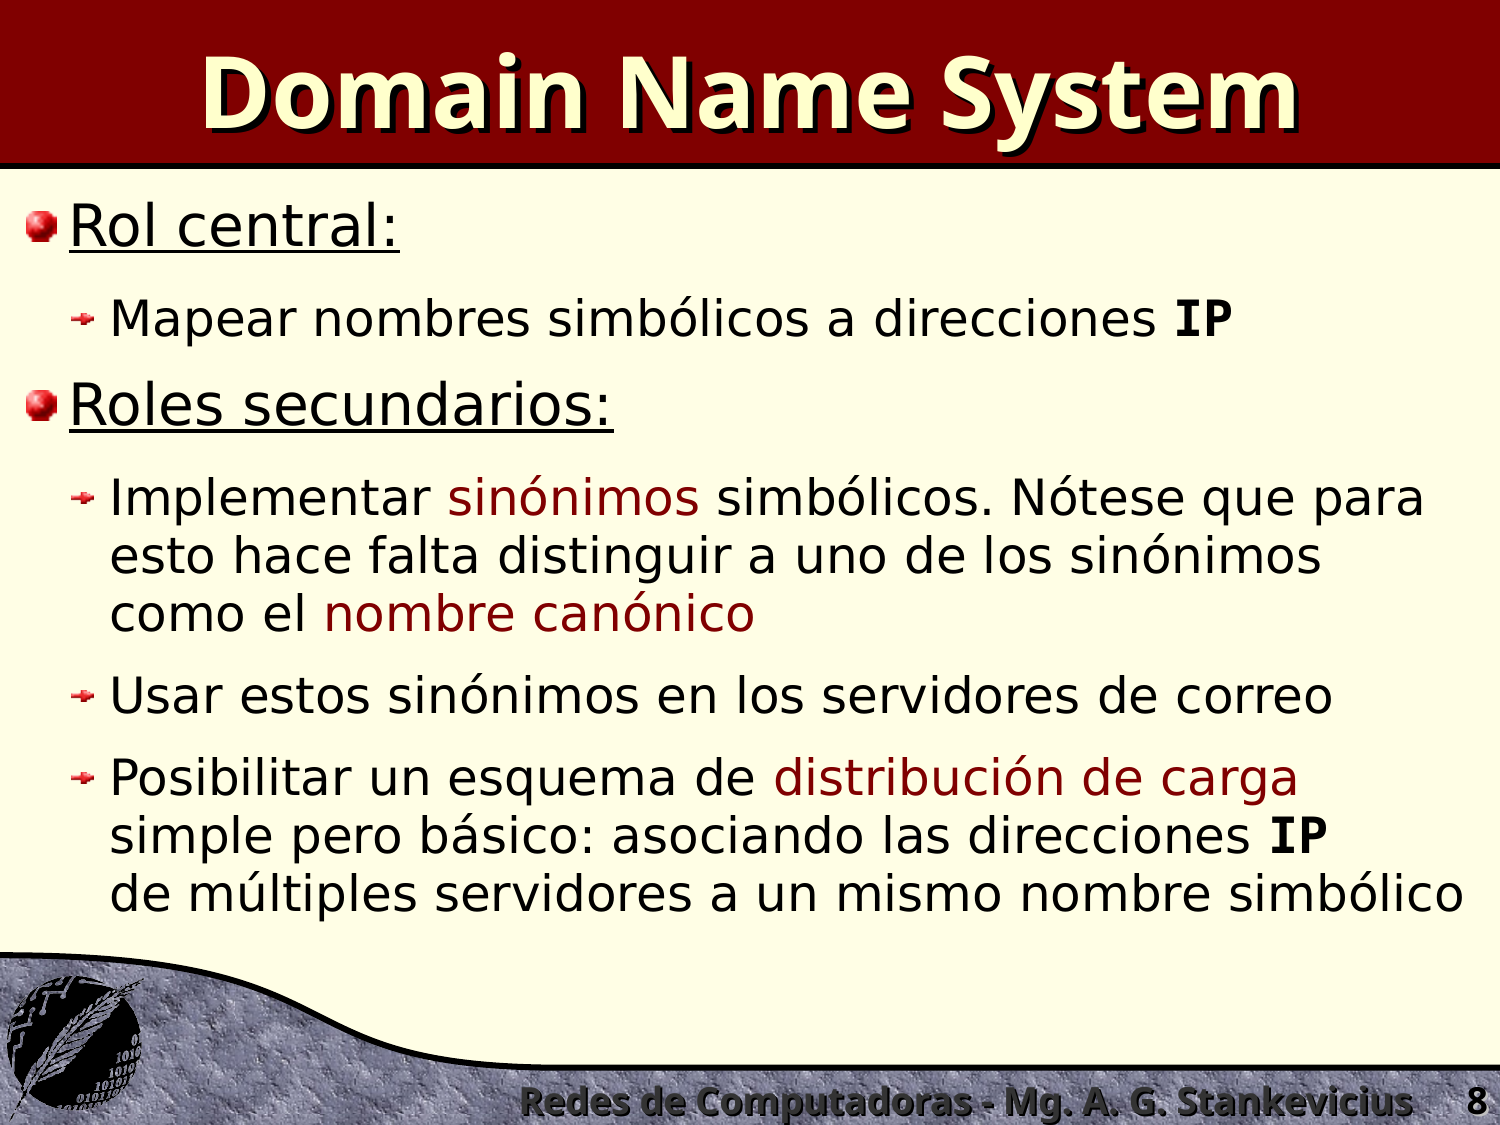

# Domain Name System
Rol central:
Mapear nombres simbólicos a direcciones IP
Roles secundarios:
Implementar sinónimos simbólicos. Nótese que para esto hace falta distinguir a uno de los sinónimos
como el nombre canónico
Usar estos sinónimos en los servidores de correo
Posibilitar un esquema de distribución de carga simple pero básico: asociando las direcciones IP
de múltiples servidores a un mismo nombre simbólico
8